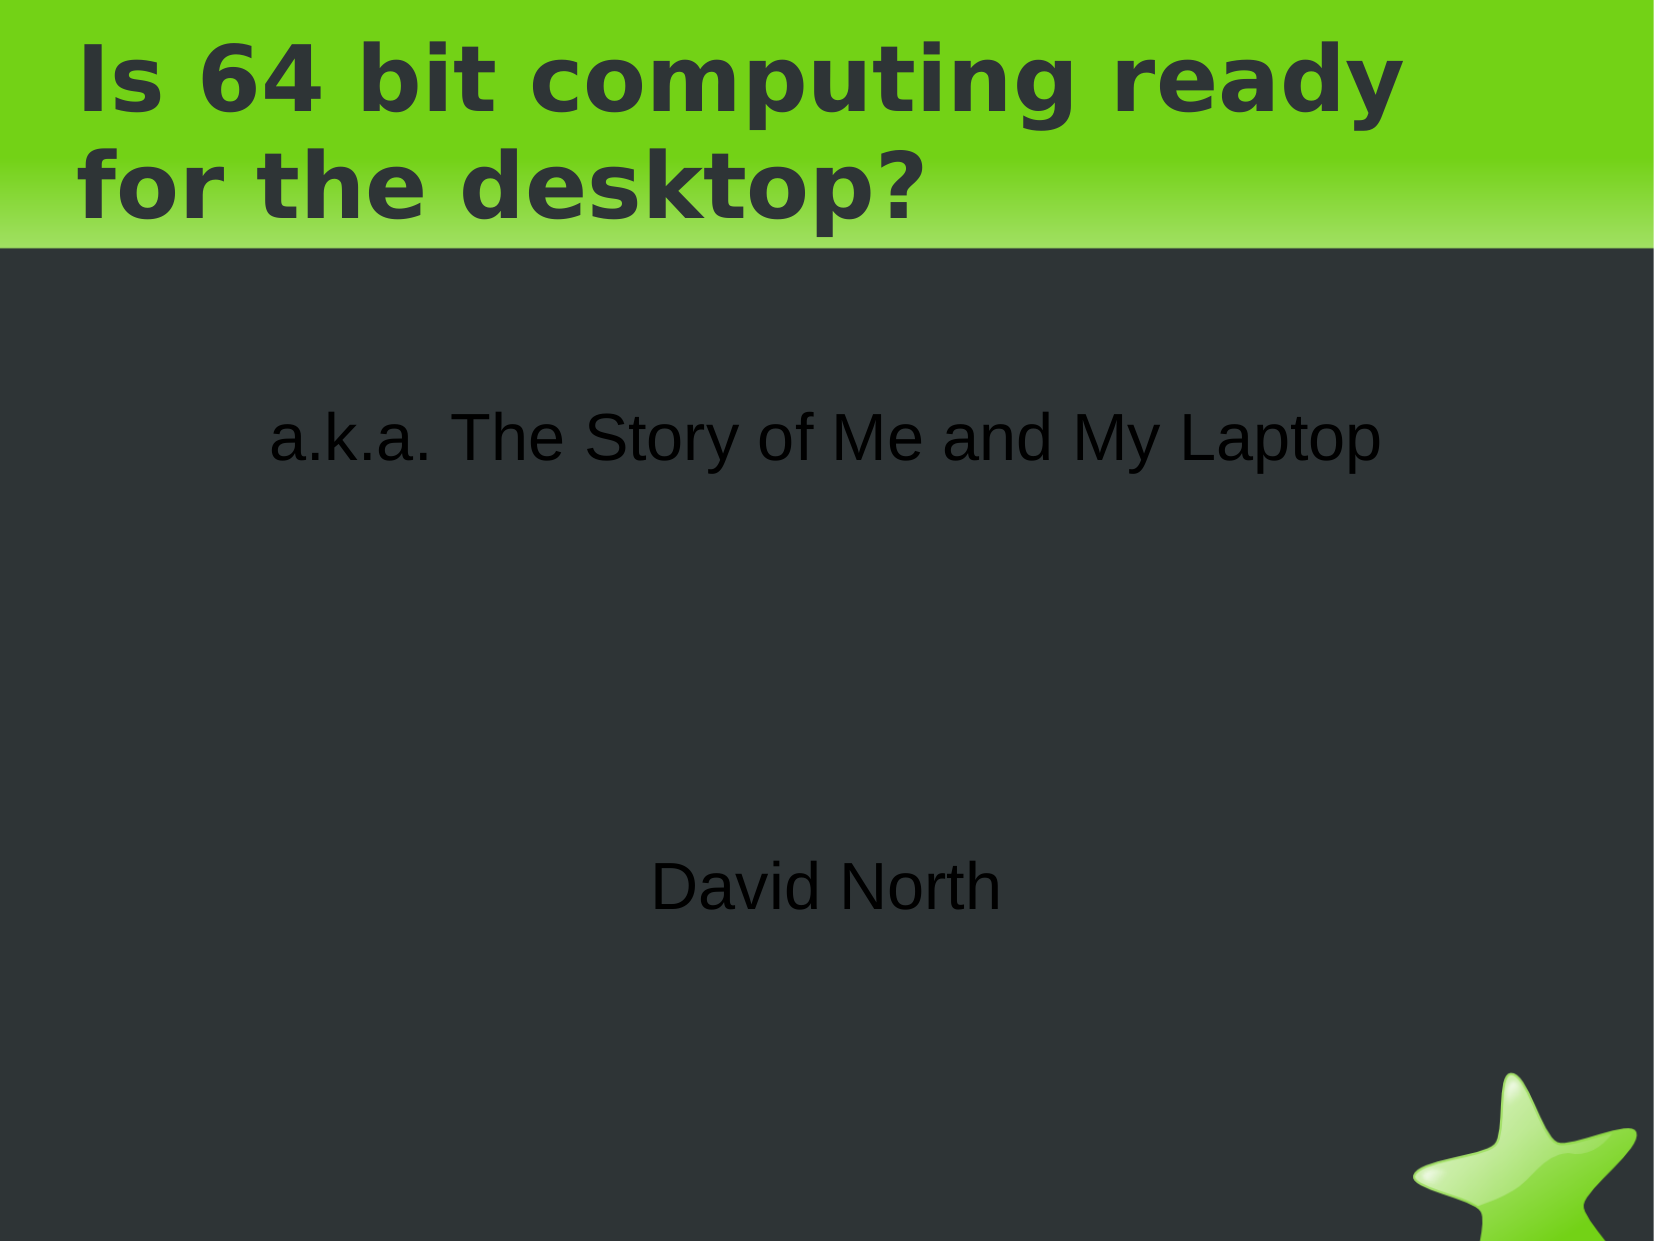

# Is 64 bit computing ready for the desktop?
a.k.a. The Story of Me and My Laptop
David North